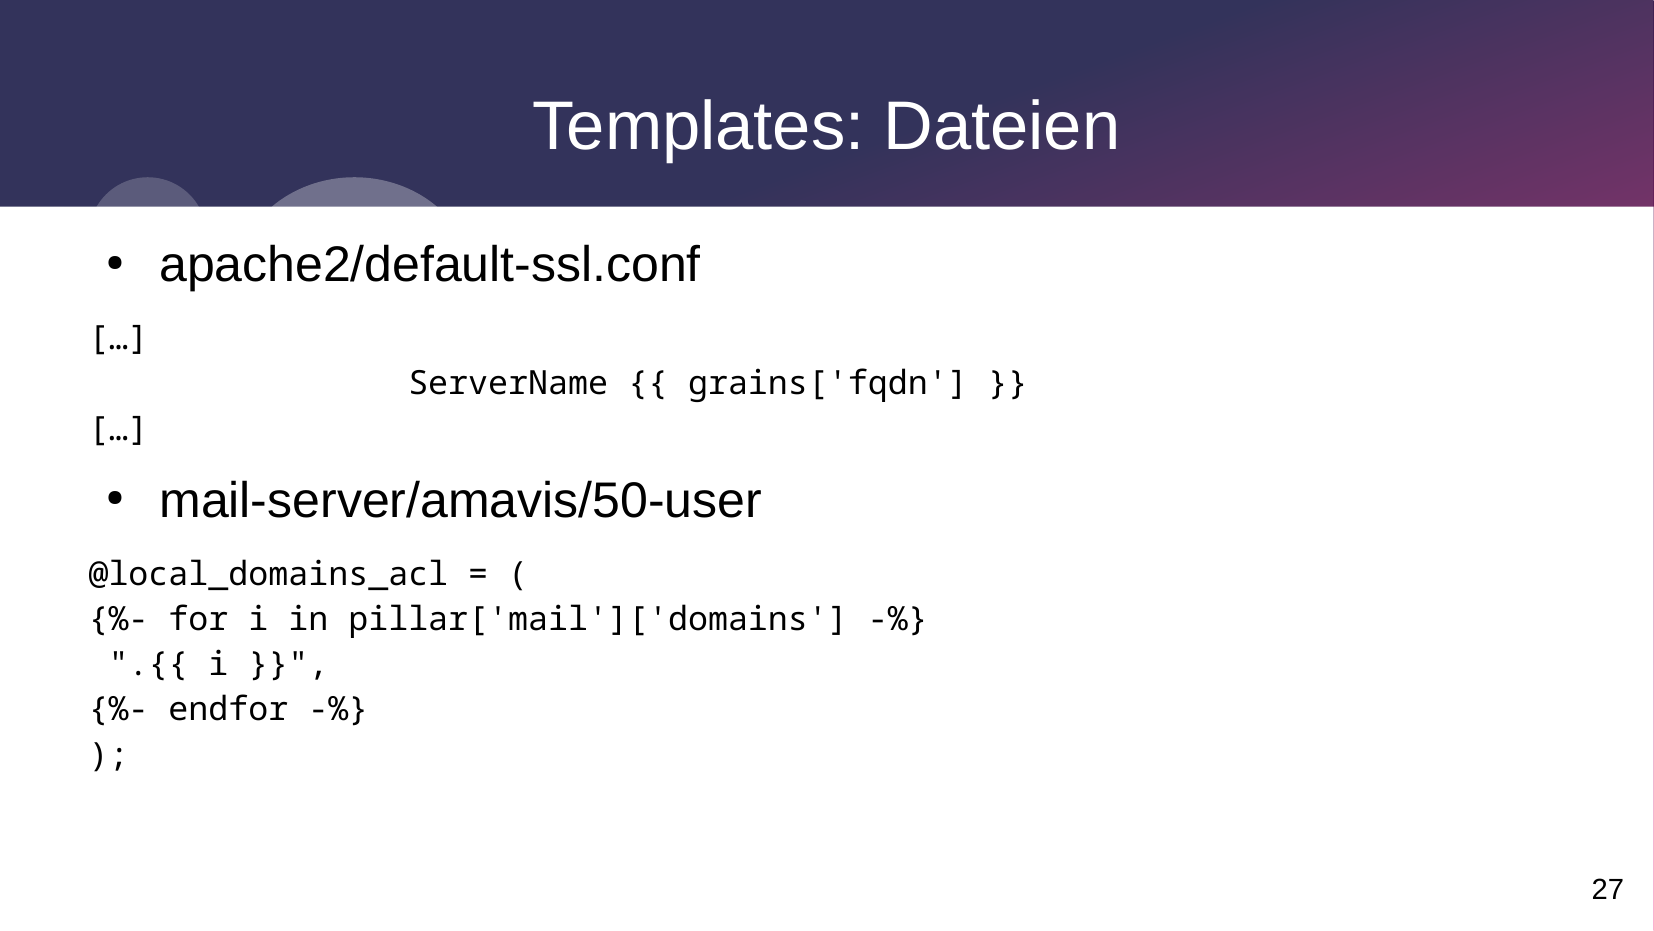

# Templates: Dateien
apache2/default-ssl.conf
[…]
 ServerName {{ grains['fqdn'] }}
[…]
mail-server/amavis/50-user
@local_domains_acl = (
{%- for i in pillar['mail']['domains'] -%}
 ".{{ i }}",
{%- endfor -%}
);